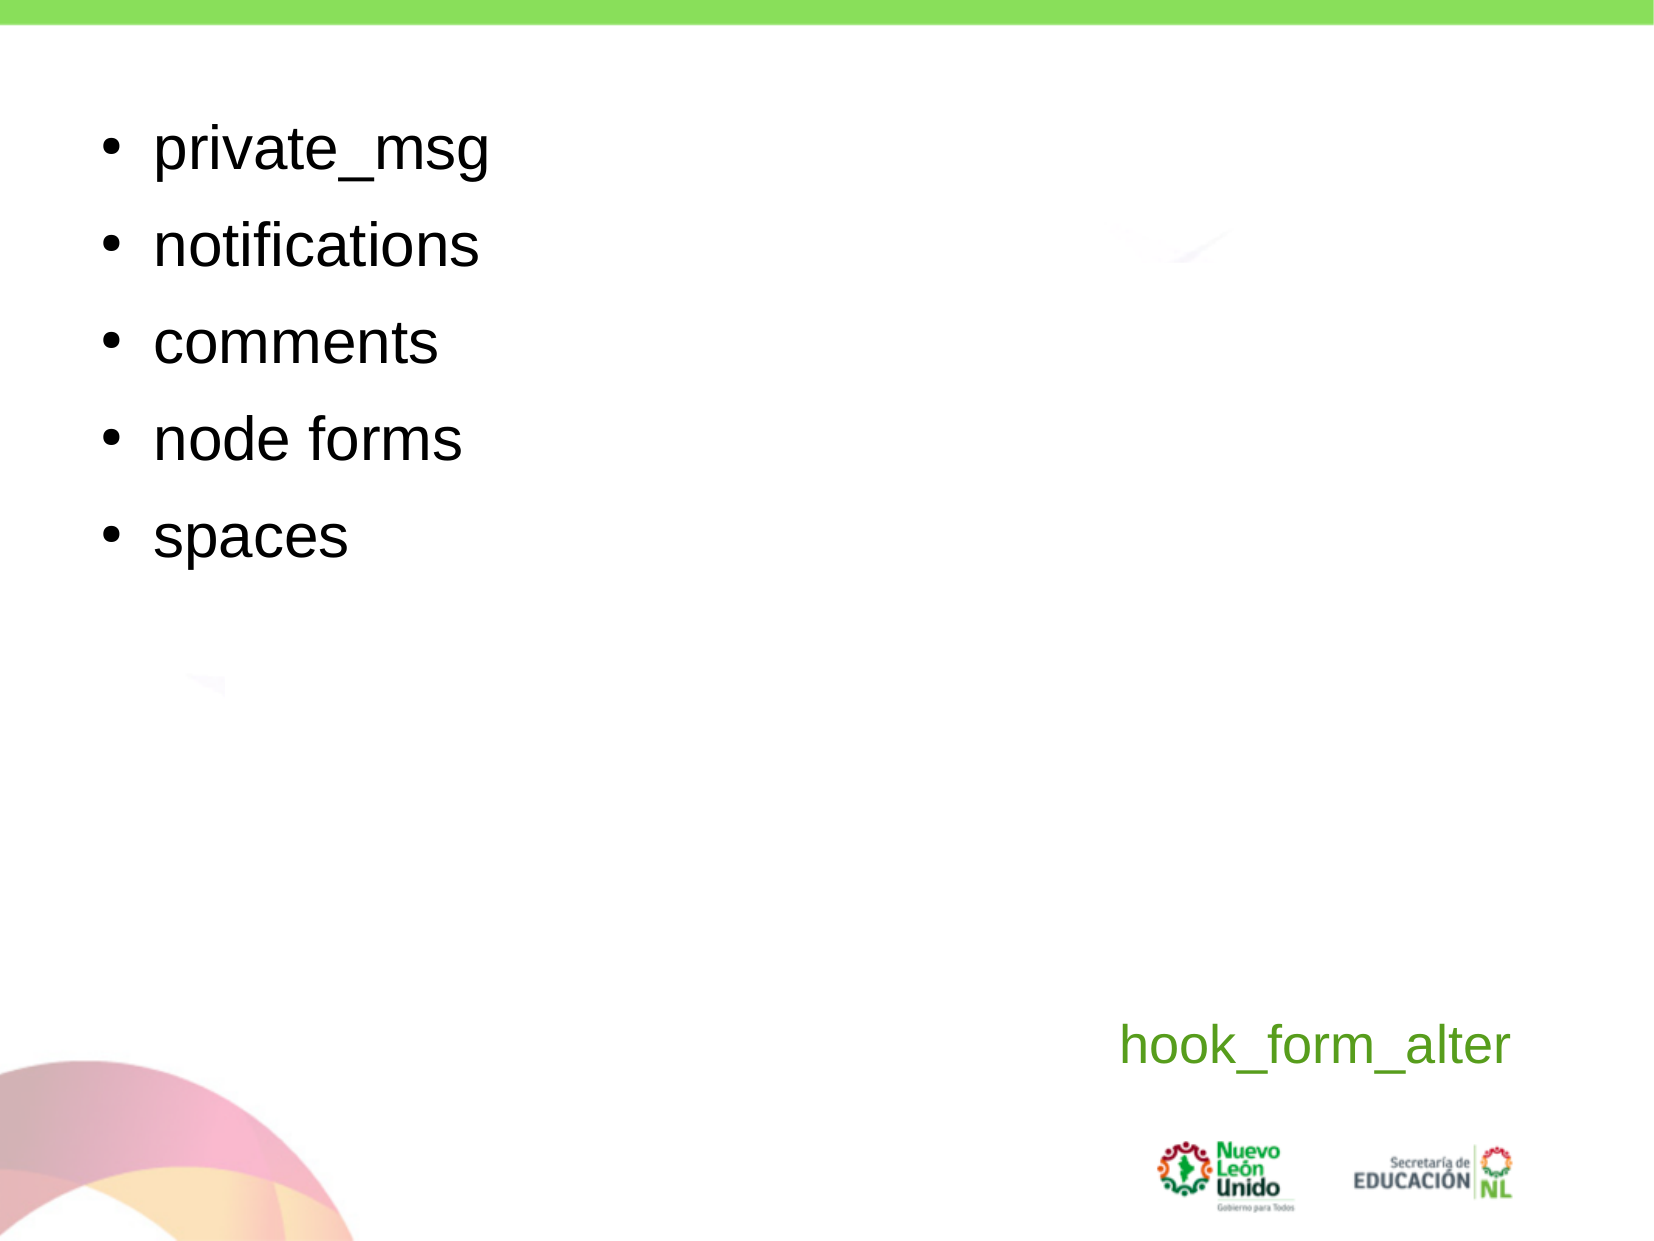

# private_msg
notifications
comments
node forms
spaces
hook_form_alter